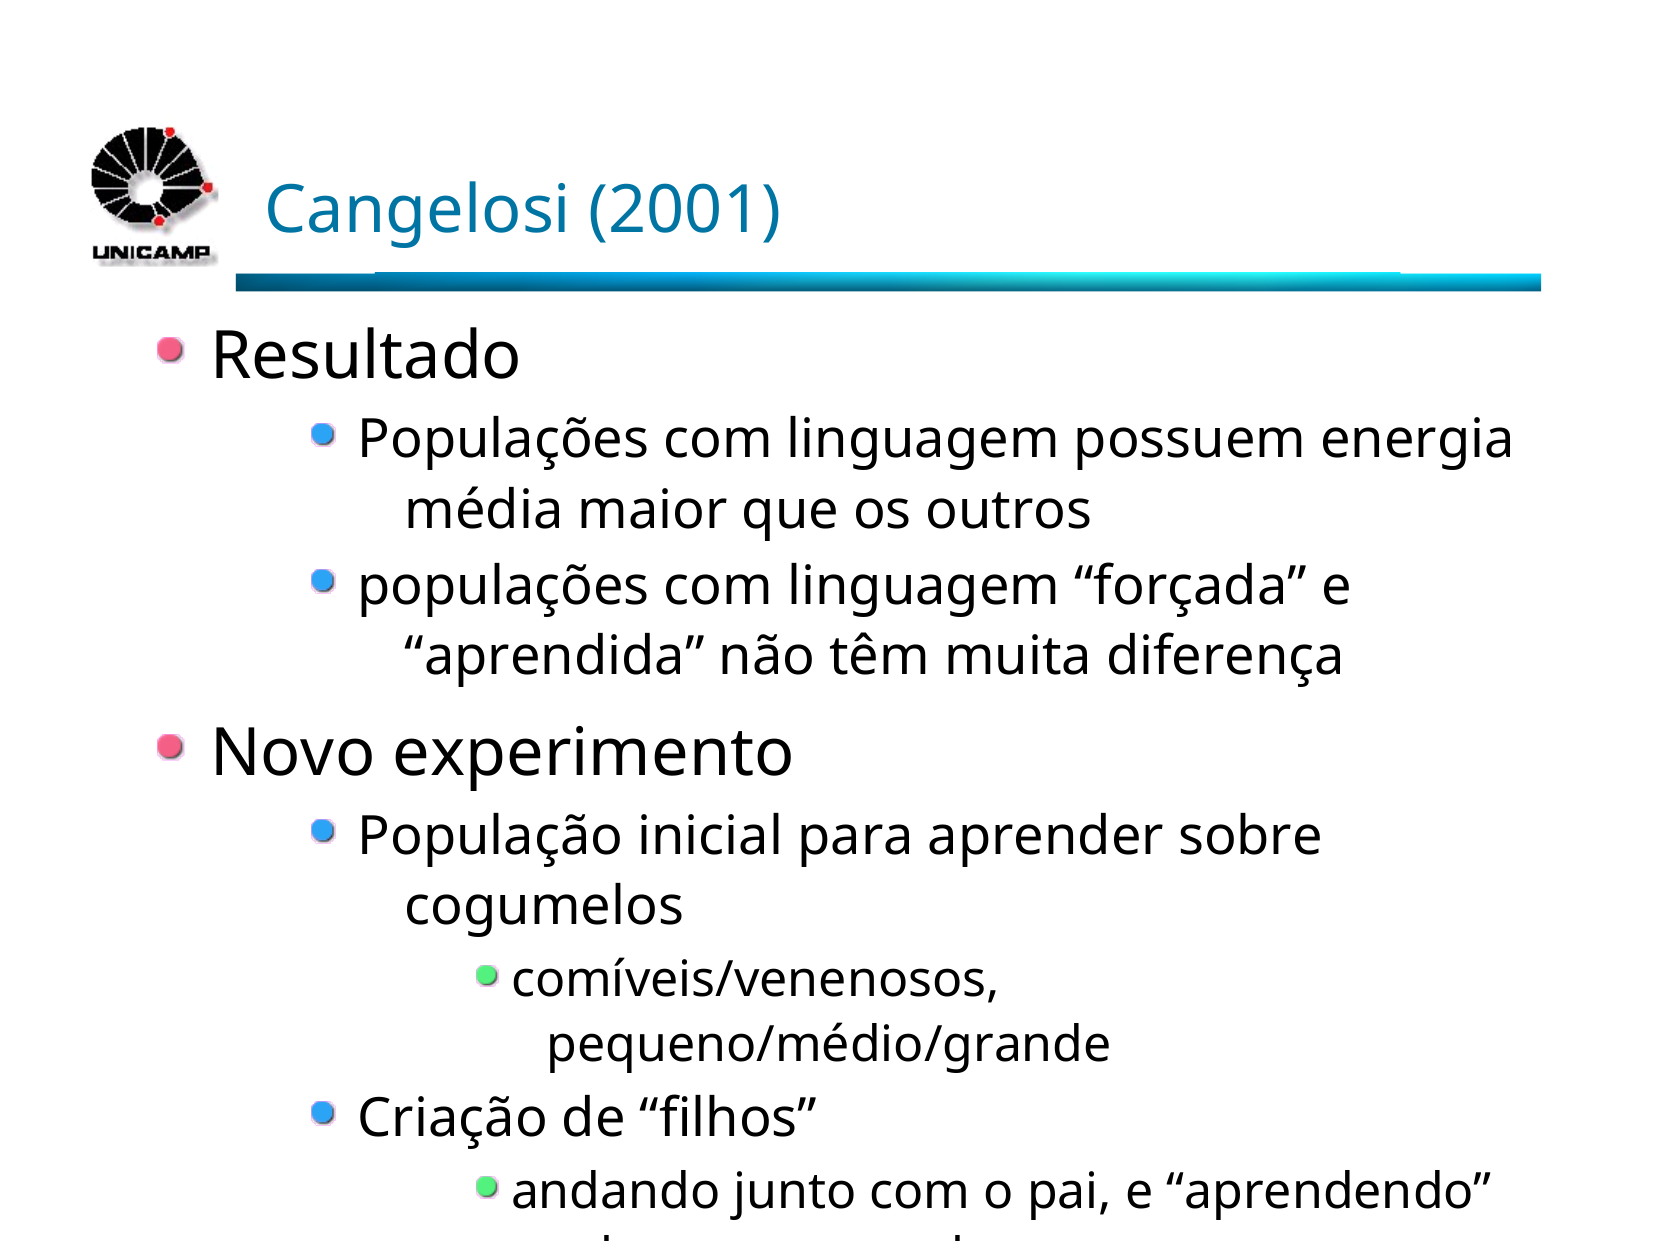

# Cangelosi (2001)
Resultado
Populações com linguagem possuem energia média maior que os outros
populações com linguagem “forçada” e “aprendida” não têm muita diferença
Novo experimento
População inicial para aprender sobre cogumelos
comíveis/venenosos, pequeno/médio/grande
Criação de “filhos”
andando junto com o pai, e “aprendendo” sobre os cogumelos